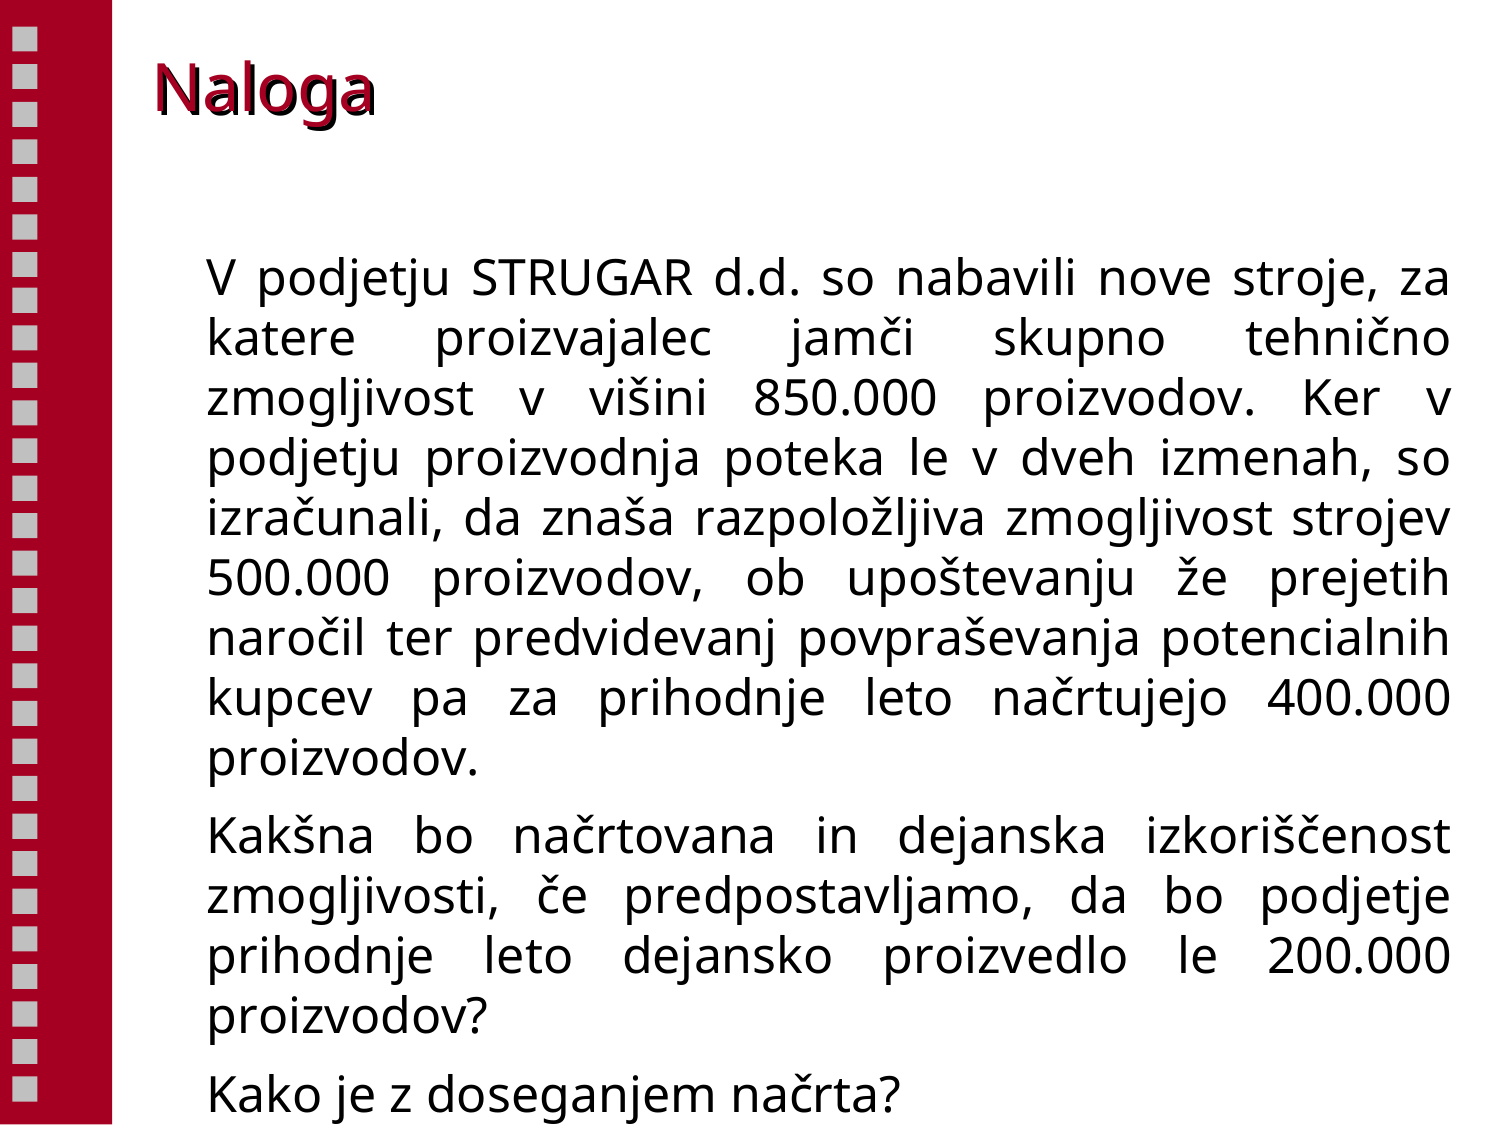

# Naloga
	V podjetju STRUGAR d.d. so nabavili nove stroje, za katere proizvajalec jamči skupno tehnično zmogljivost v višini 850.000 proizvodov. Ker v podjetju proizvodnja poteka le v dveh izmenah, so izračunali, da znaša razpoložljiva zmogljivost strojev 500.000 proizvodov, ob upoštevanju že prejetih naročil ter predvidevanj povpraševanja potencialnih kupcev pa za prihodnje leto načrtujejo 400.000 proizvodov.
	Kakšna bo načrtovana in dejanska izkoriščenost zmogljivosti, če predpostavljamo, da bo podjetje prihodnje leto dejansko proizvedlo le 200.000 proizvodov?
	Kako je z doseganjem načrta?